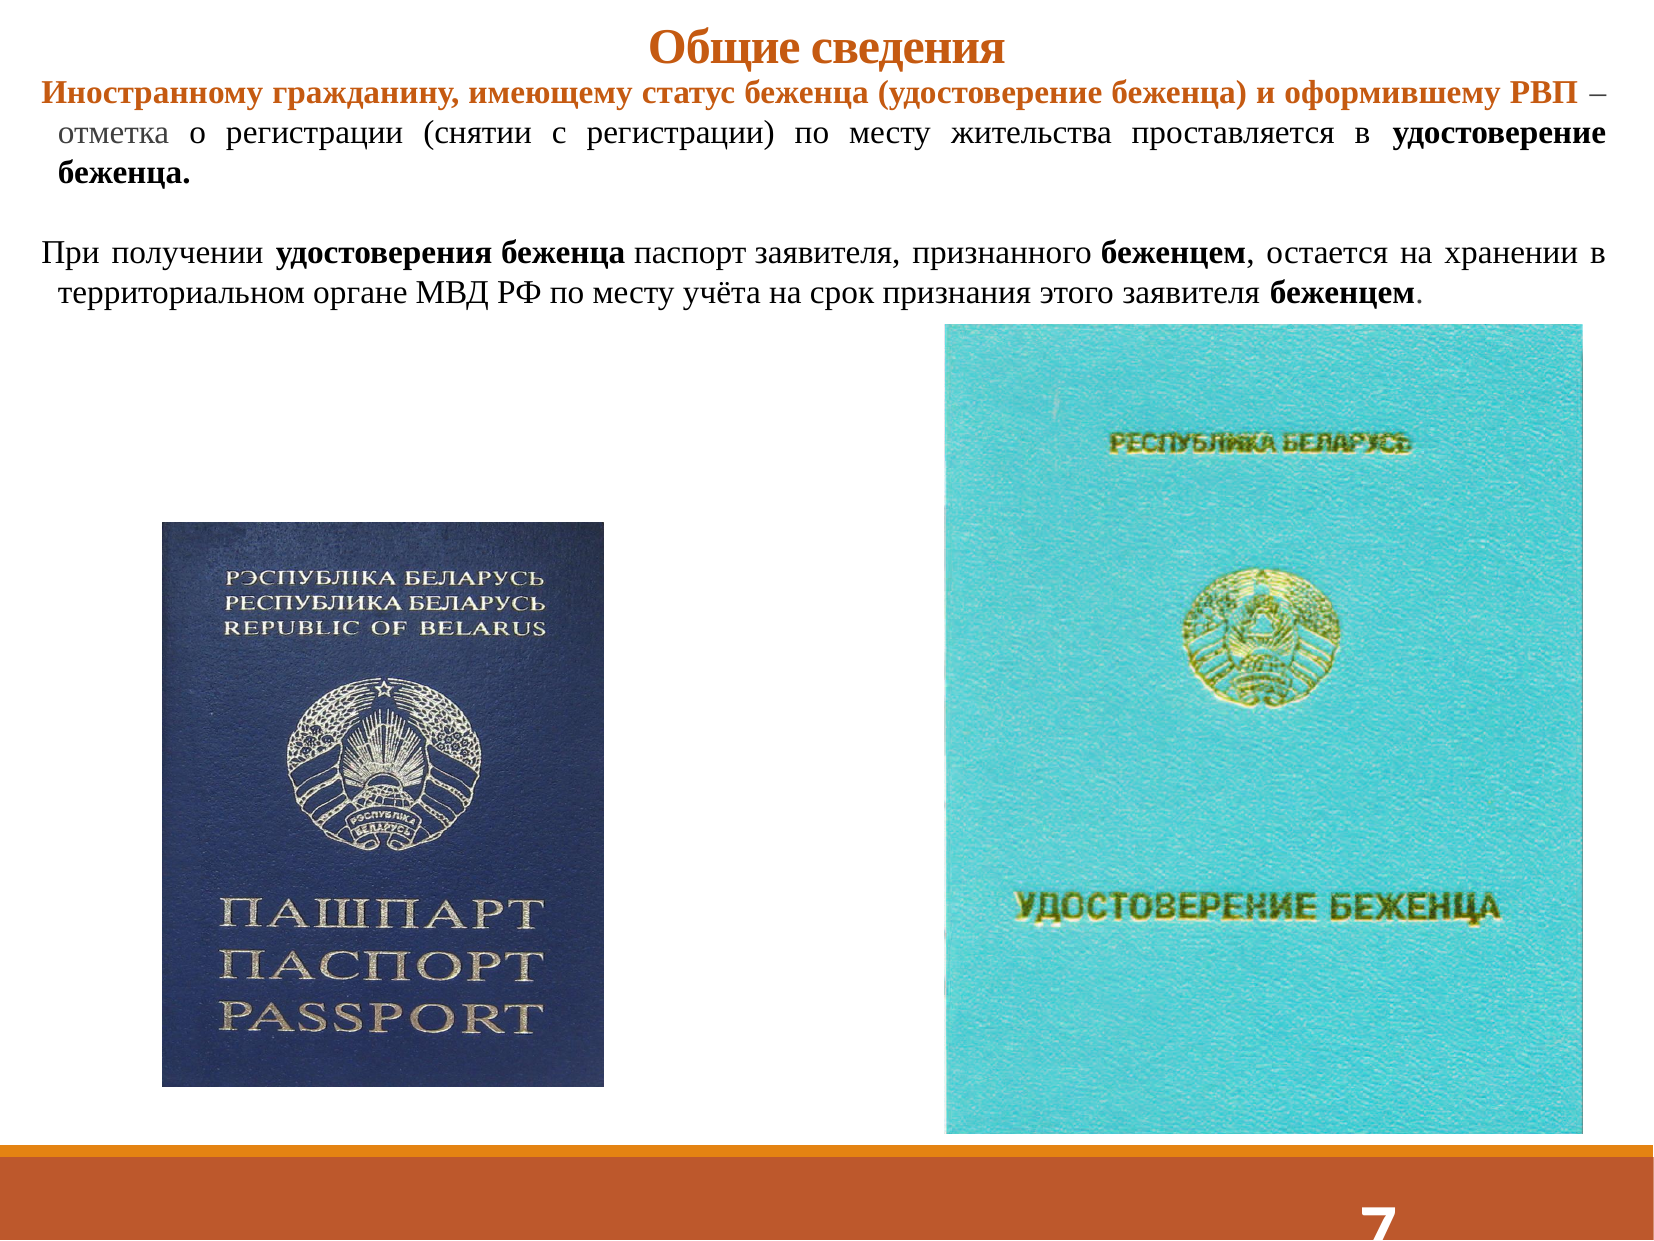

# Общие сведения
Иностранному гражданину, имеющему статус беженца (удостоверение беженца) и оформившему РВП –отметка о регистрации (снятии с регистрации) по месту жительства проставляется в удостоверение беженца.
При получении удостоверения беженца паспорт заявителя, признанного беженцем, остается на хранении в территориальном органе МВД РФ по месту учёта на срок признания этого заявителя беженцем.